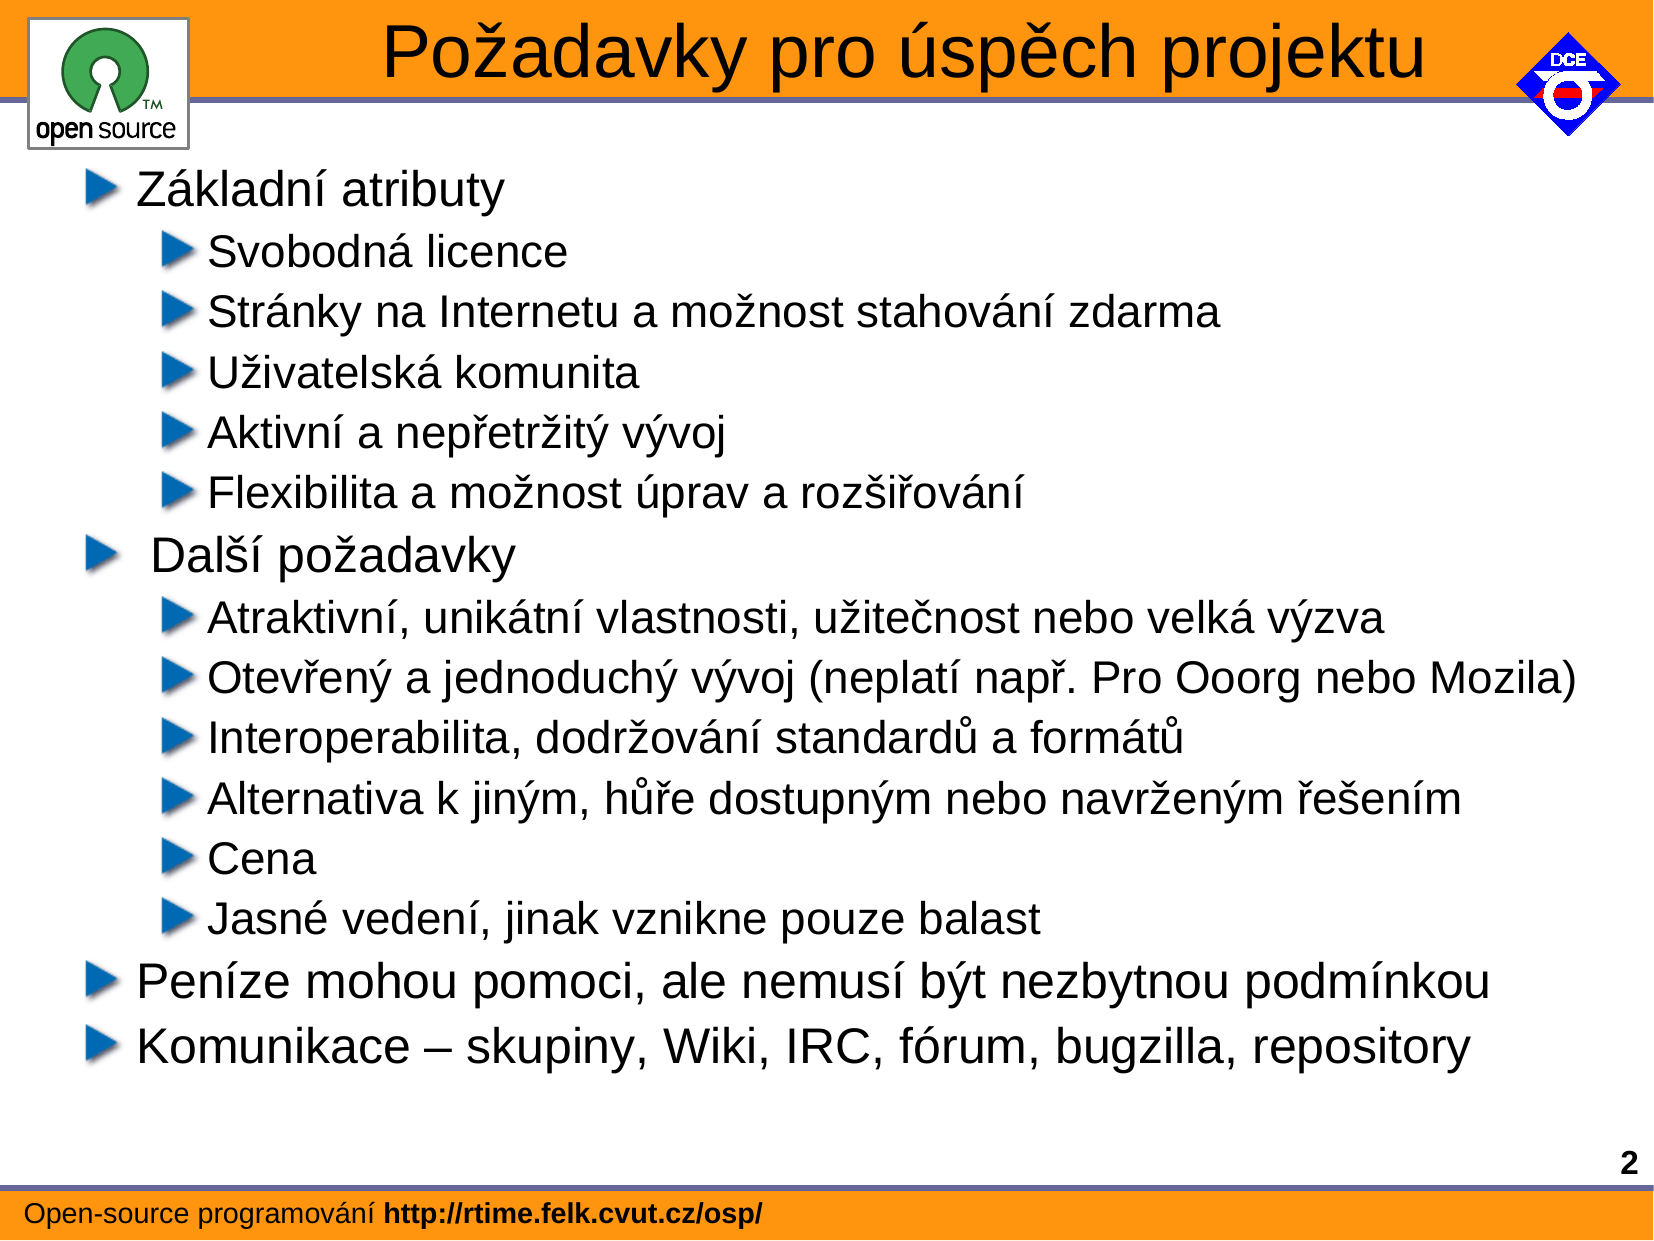

# Požadavky pro úspěch projektu
Základní atributy
Svobodná licence
Stránky na Internetu a možnost stahování zdarma
Uživatelská komunita
Aktivní a nepřetržitý vývoj
Flexibilita a možnost úprav a rozšiřování
 Další požadavky
Atraktivní, unikátní vlastnosti, užitečnost nebo velká výzva
Otevřený a jednoduchý vývoj (neplatí např. Pro Ooorg nebo Mozila)
Interoperabilita, dodržování standardů a formátů
Alternativa k jiným, hůře dostupným nebo navrženým řešením
Cena
Jasné vedení, jinak vznikne pouze balast
Peníze mohou pomoci, ale nemusí být nezbytnou podmínkou
Komunikace – skupiny, Wiki, IRC, fórum, bugzilla, repository